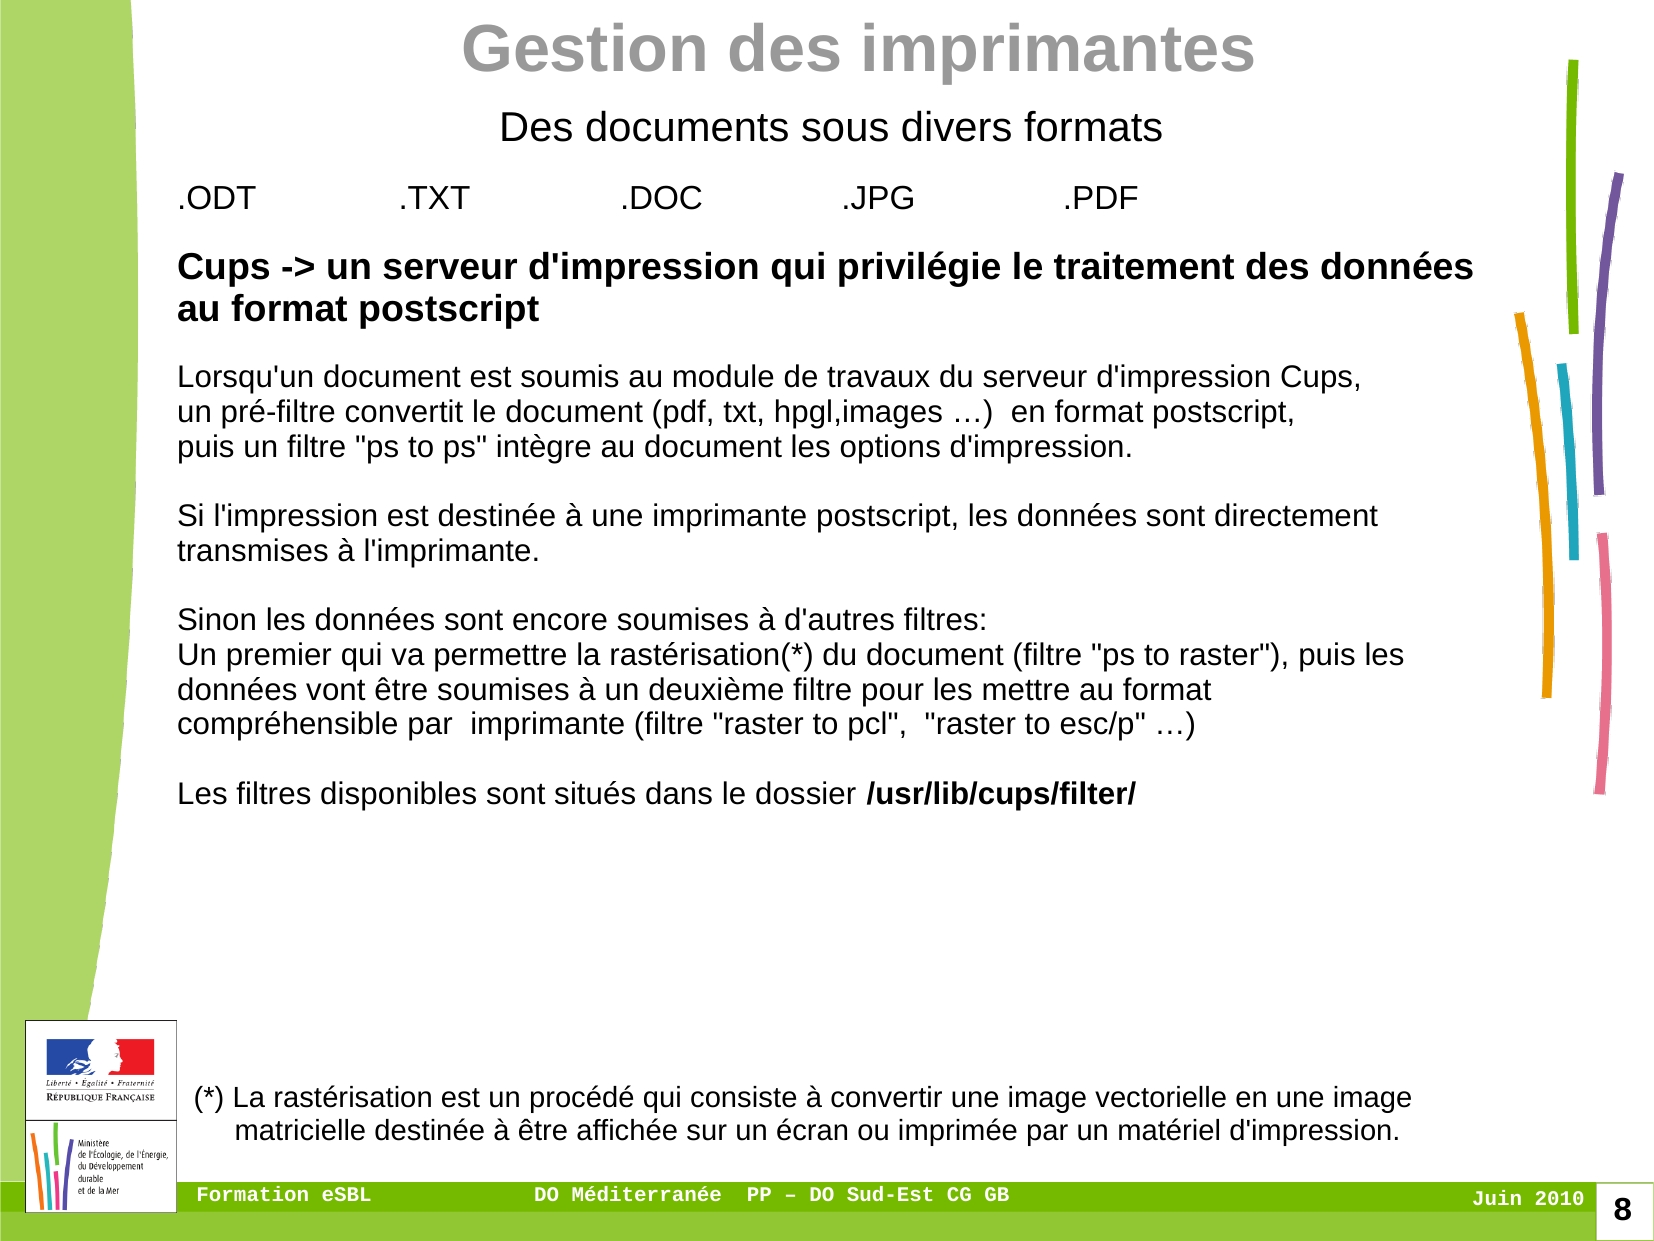

# Gestion des imprimantes
 Des documents sous divers formats
.ODT		.TXT			.DOC		.JPG		.PDF
Cups -> un serveur d'impression qui privilégie le traitement des données au format postscript
Lorsqu'un document est soumis au module de travaux du serveur d'impression Cups,
un pré-filtre convertit le document (pdf, txt, hpgl,images …) en format postscript,
puis un filtre "ps to ps" intègre au document les options d'impression.
Si l'impression est destinée à une imprimante postscript, les données sont directement 	transmises à l'imprimante.
Sinon les données sont encore soumises à d'autres filtres:
Un premier qui va permettre la rastérisation(*) du document (filtre "ps to raster"), puis les 	données vont être soumises à un deuxième filtre pour les mettre au format 	 	 	compréhensible par imprimante (filtre "raster to pcl", "raster to esc/p" …)
Les filtres disponibles sont situés dans le dossier /usr/lib/cups/filter/
 (*) La rastérisation est un procédé qui consiste à convertir une image vectorielle en une image matricielle destinée à être affichée sur un écran ou imprimée par un matériel d'impression.
8